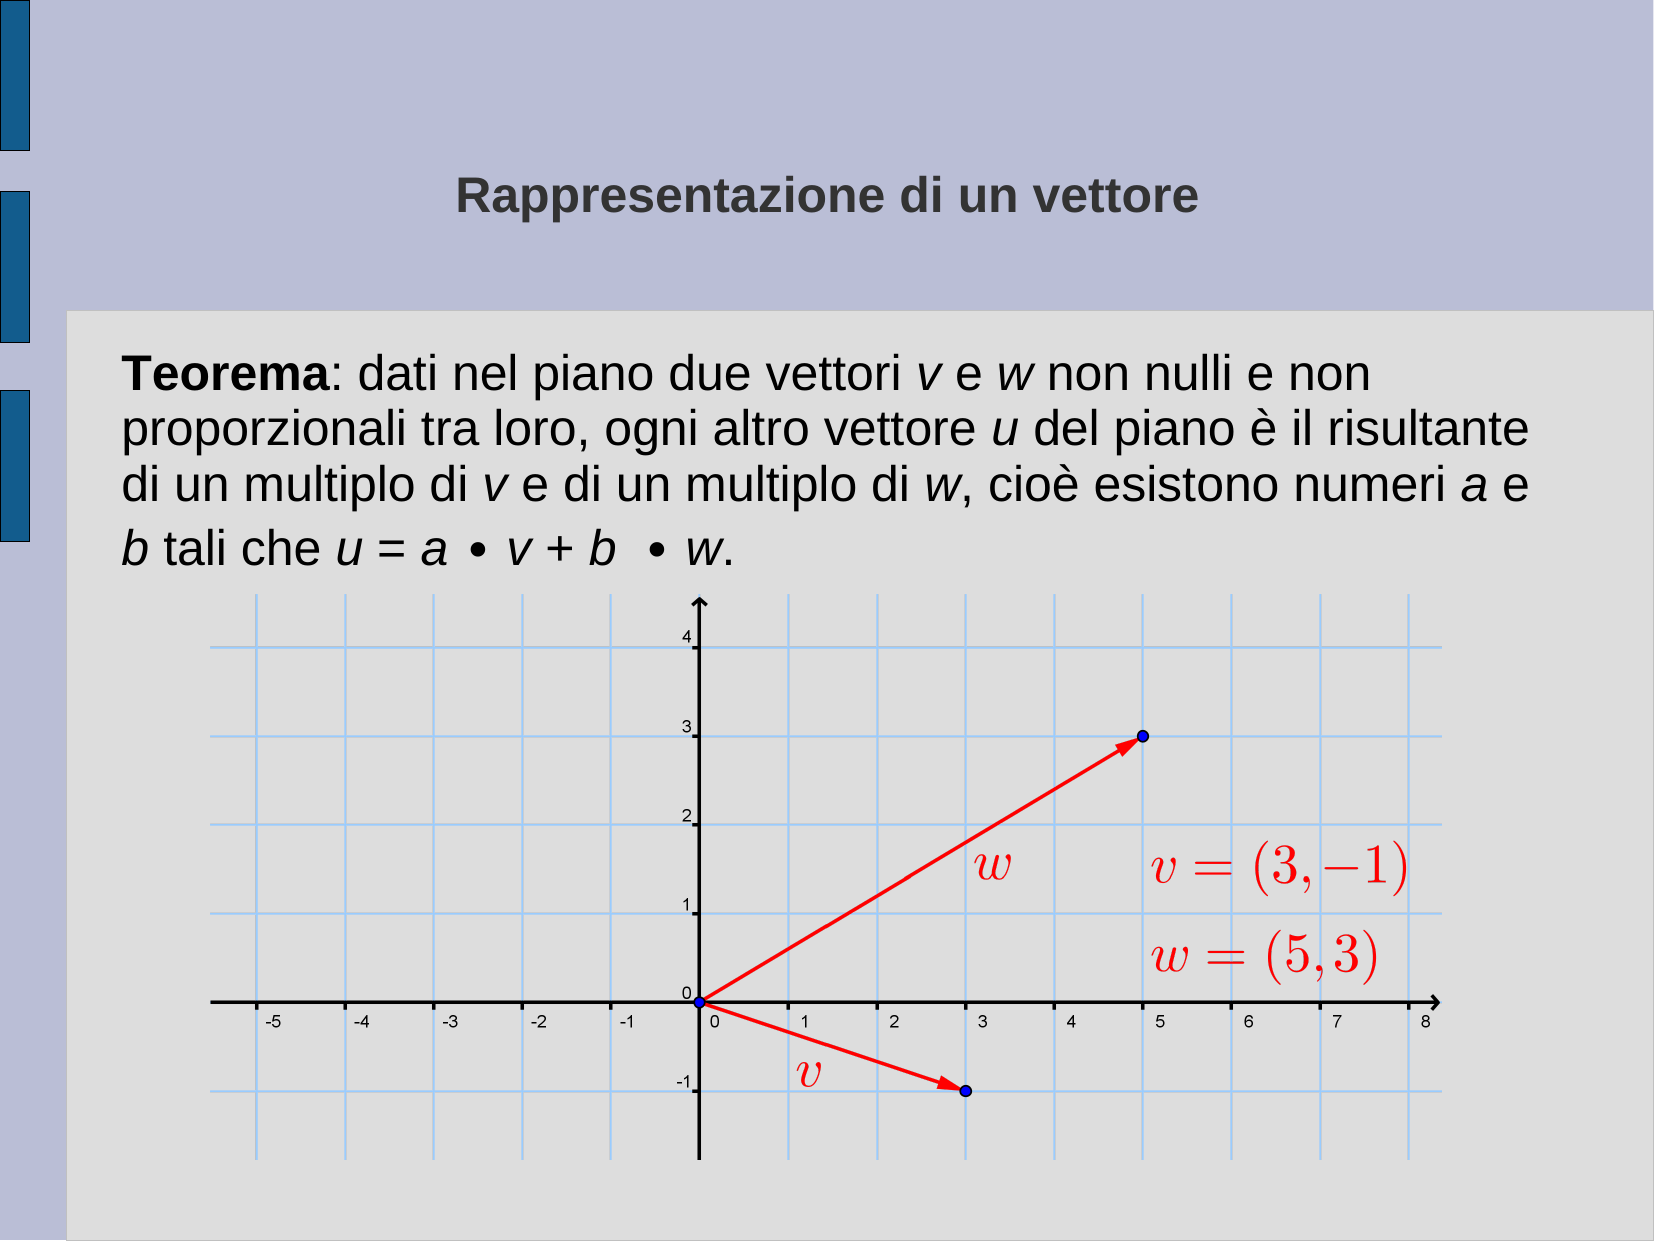

# Rappresentazione di un vettore
Teorema: dati nel piano due vettori v e w non nulli e non proporzionali tra loro, ogni altro vettore u del piano è il risultante di un multiplo di v e di un multiplo di w, cioè esistono numeri a e b tali che u = a ∙ v + b ∙ w.